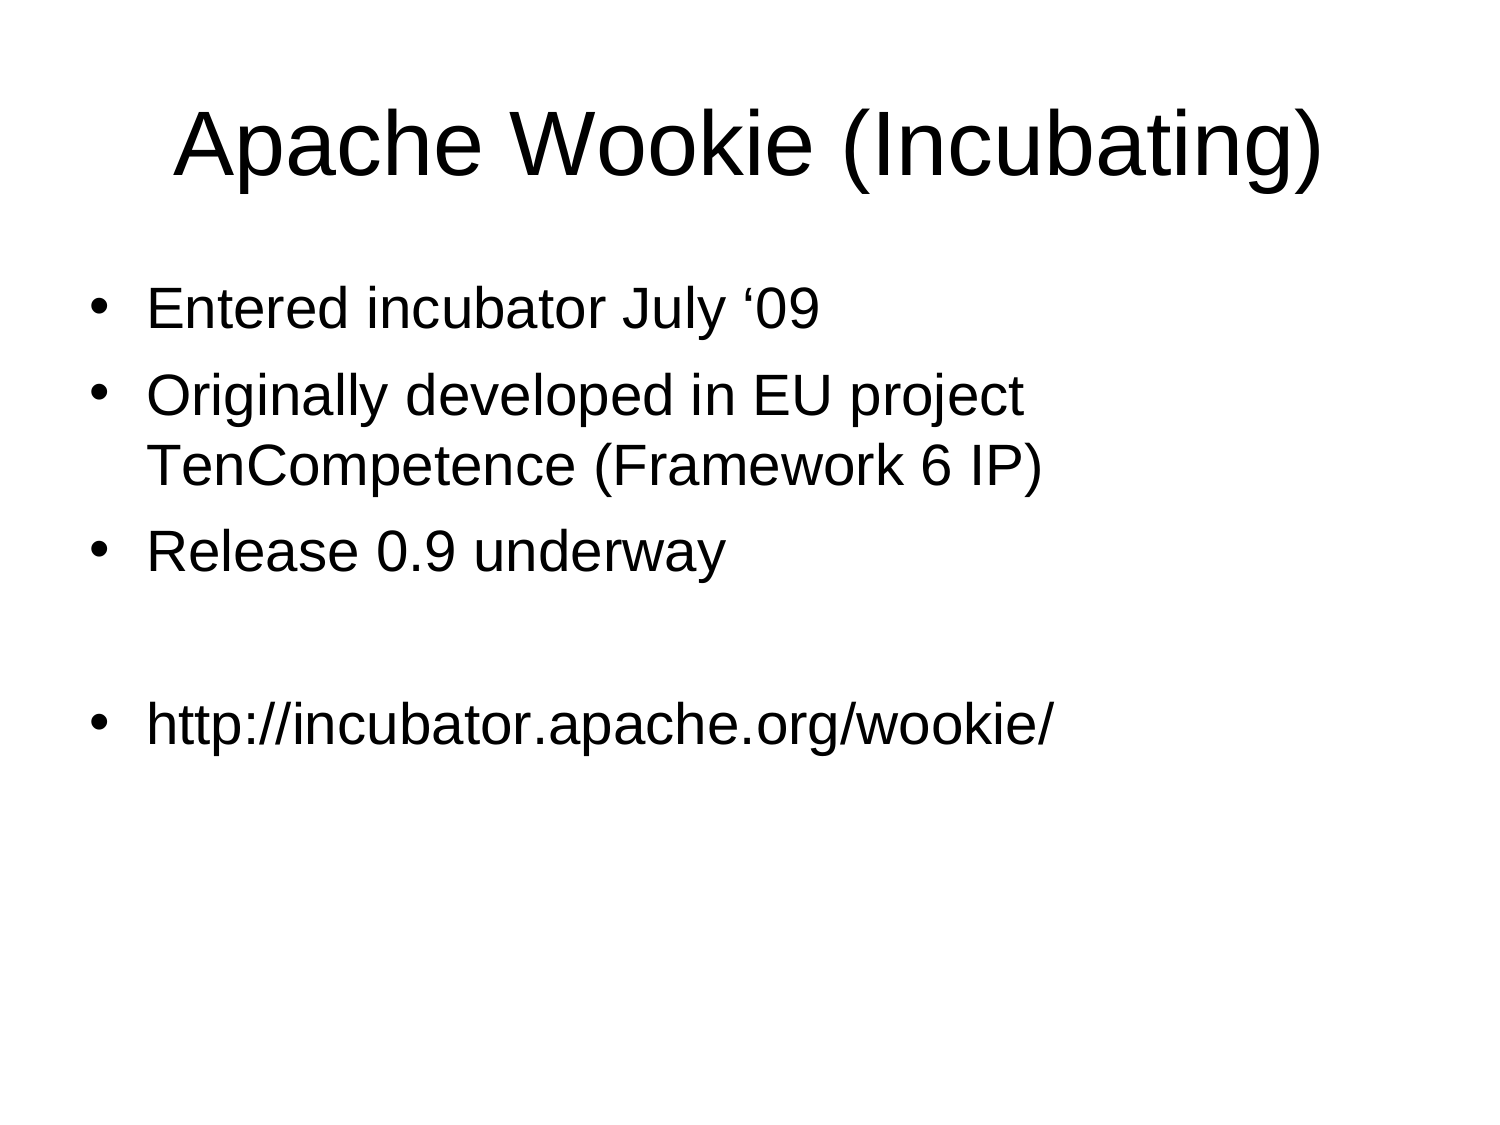

# Apache Wookie (Incubating)
Entered incubator July ‘09
Originally developed in EU project TenCompetence (Framework 6 IP)
Release 0.9 underway
http://incubator.apache.org/wookie/